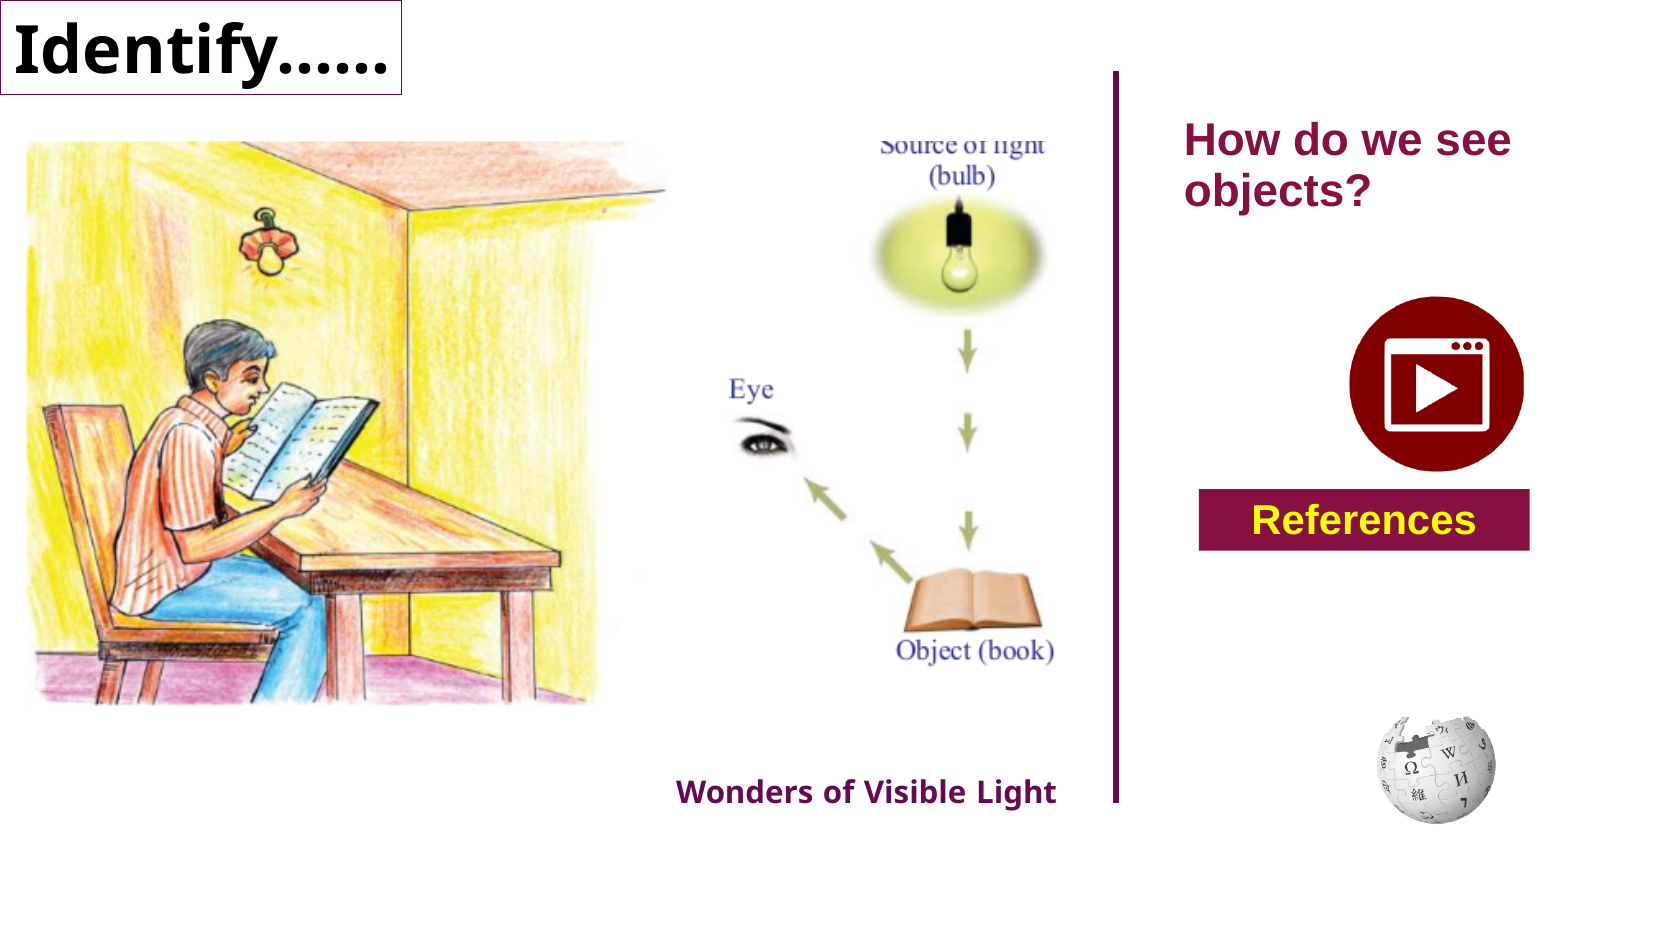

Identify......
How do we see objects?
References
Wonders of Visible Light